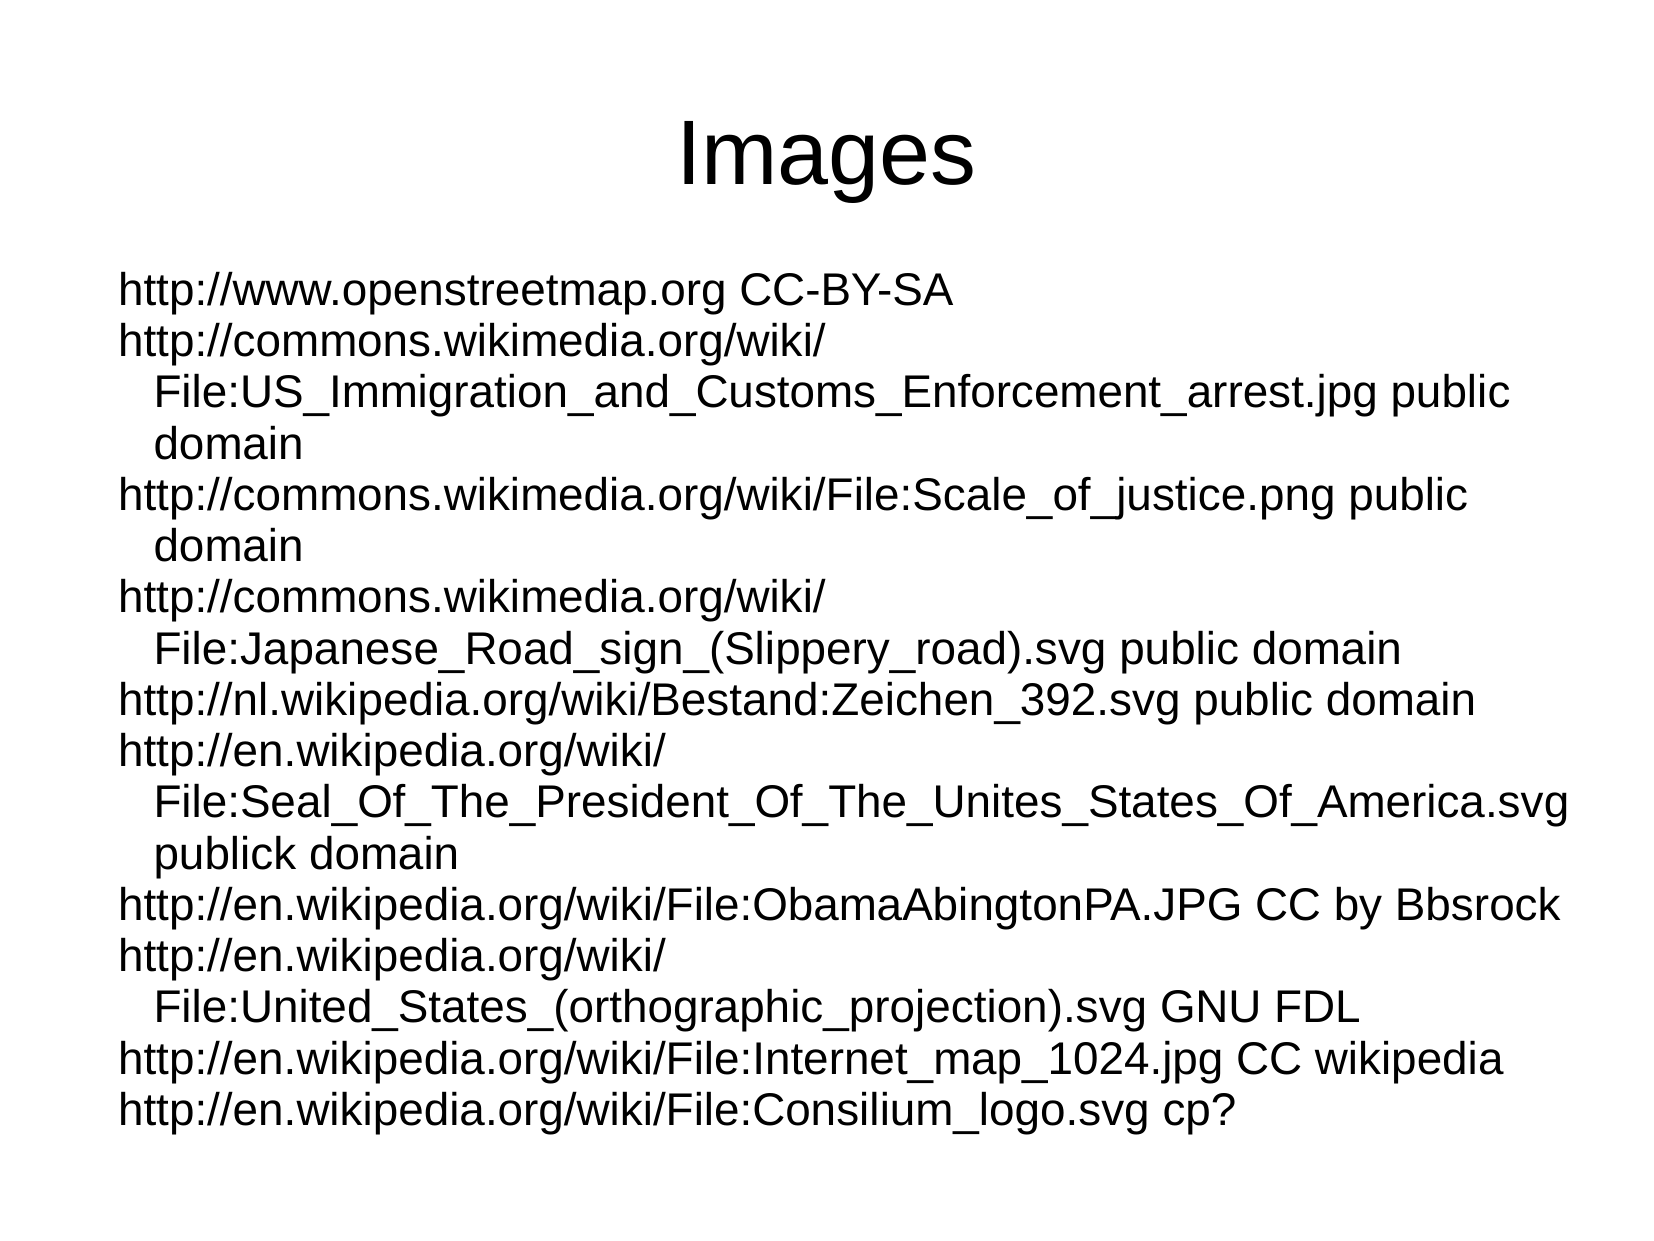

# Images
http://www.openstreetmap.org CC-BY-SA
http://commons.wikimedia.org/wiki/File:US_Immigration_and_Customs_Enforcement_arrest.jpg public domain
http://commons.wikimedia.org/wiki/File:Scale_of_justice.png public domain
http://commons.wikimedia.org/wiki/File:Japanese_Road_sign_(Slippery_road).svg public domain
http://nl.wikipedia.org/wiki/Bestand:Zeichen_392.svg public domain
http://en.wikipedia.org/wiki/File:Seal_Of_The_President_Of_The_Unites_States_Of_America.svg publick domain
http://en.wikipedia.org/wiki/File:ObamaAbingtonPA.JPG CC by Bbsrock
http://en.wikipedia.org/wiki/File:United_States_(orthographic_projection).svg GNU FDL
http://en.wikipedia.org/wiki/File:Internet_map_1024.jpg CC wikipedia
http://en.wikipedia.org/wiki/File:Consilium_logo.svg cp?